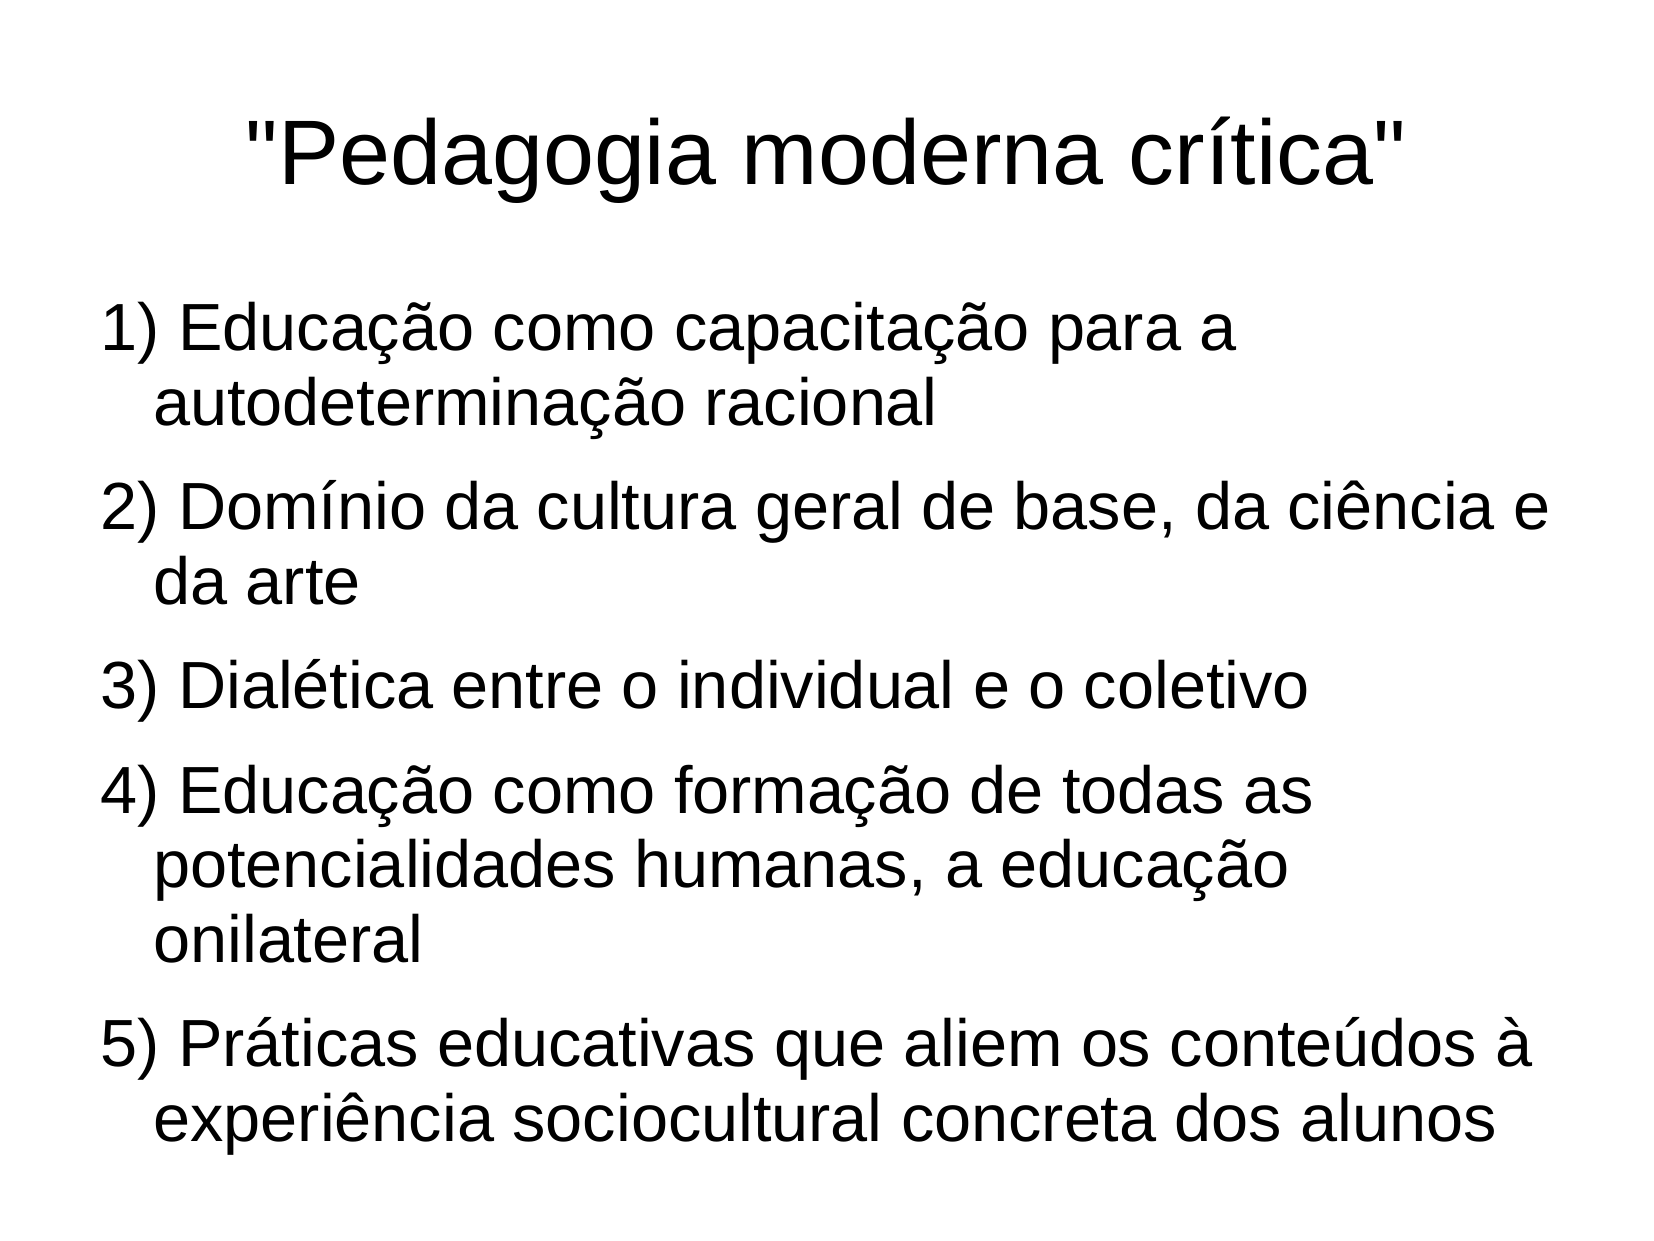

# "Pedagogia moderna crítica"
 Educação como capacitação para a autodeterminação racional
 Domínio da cultura geral de base, da ciência e da arte
 Dialética entre o individual e o coletivo
 Educação como formação de todas as potencialidades humanas, a educação onilateral
 Práticas educativas que aliem os conteúdos à experiência sociocultural concreta dos alunos